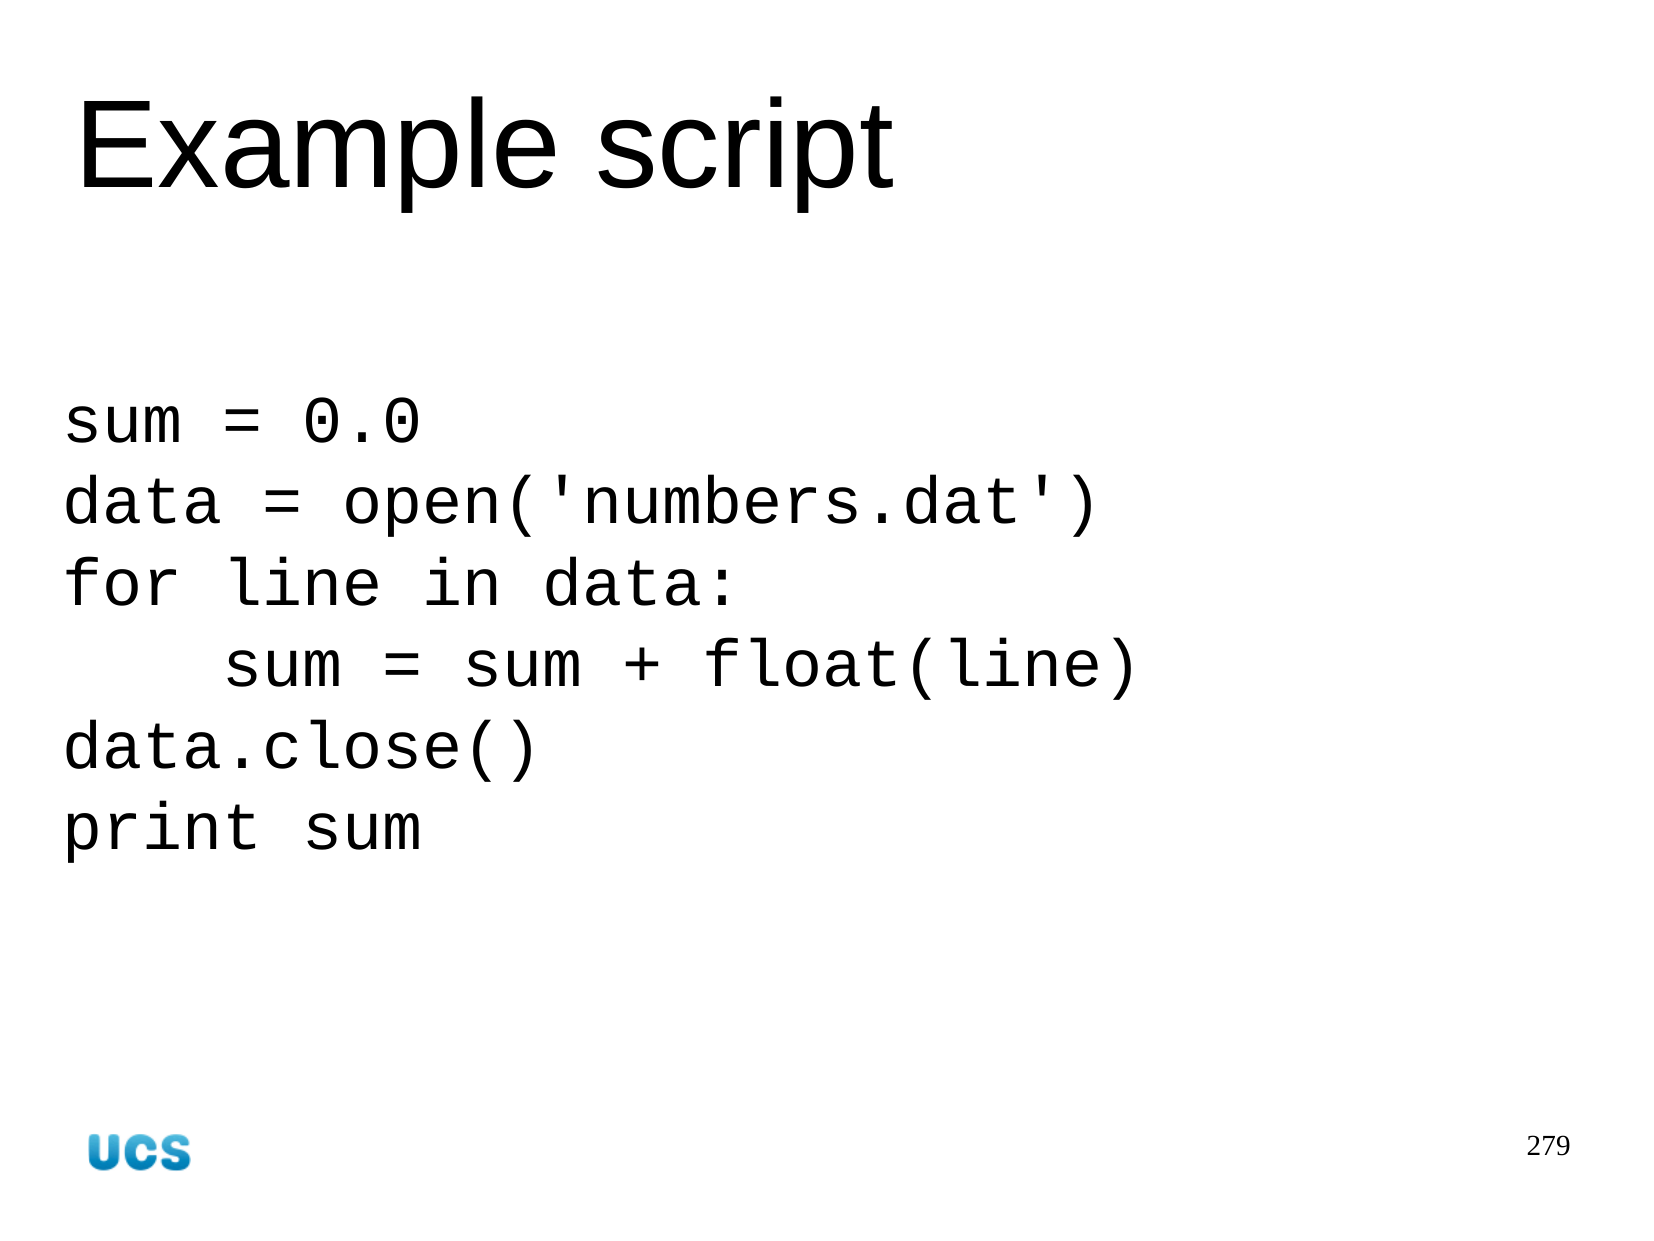

Example script
sum = 0.0
data = open('numbers.dat')
for line in data:
 sum = sum + float(line)
data.close()
print sum
279